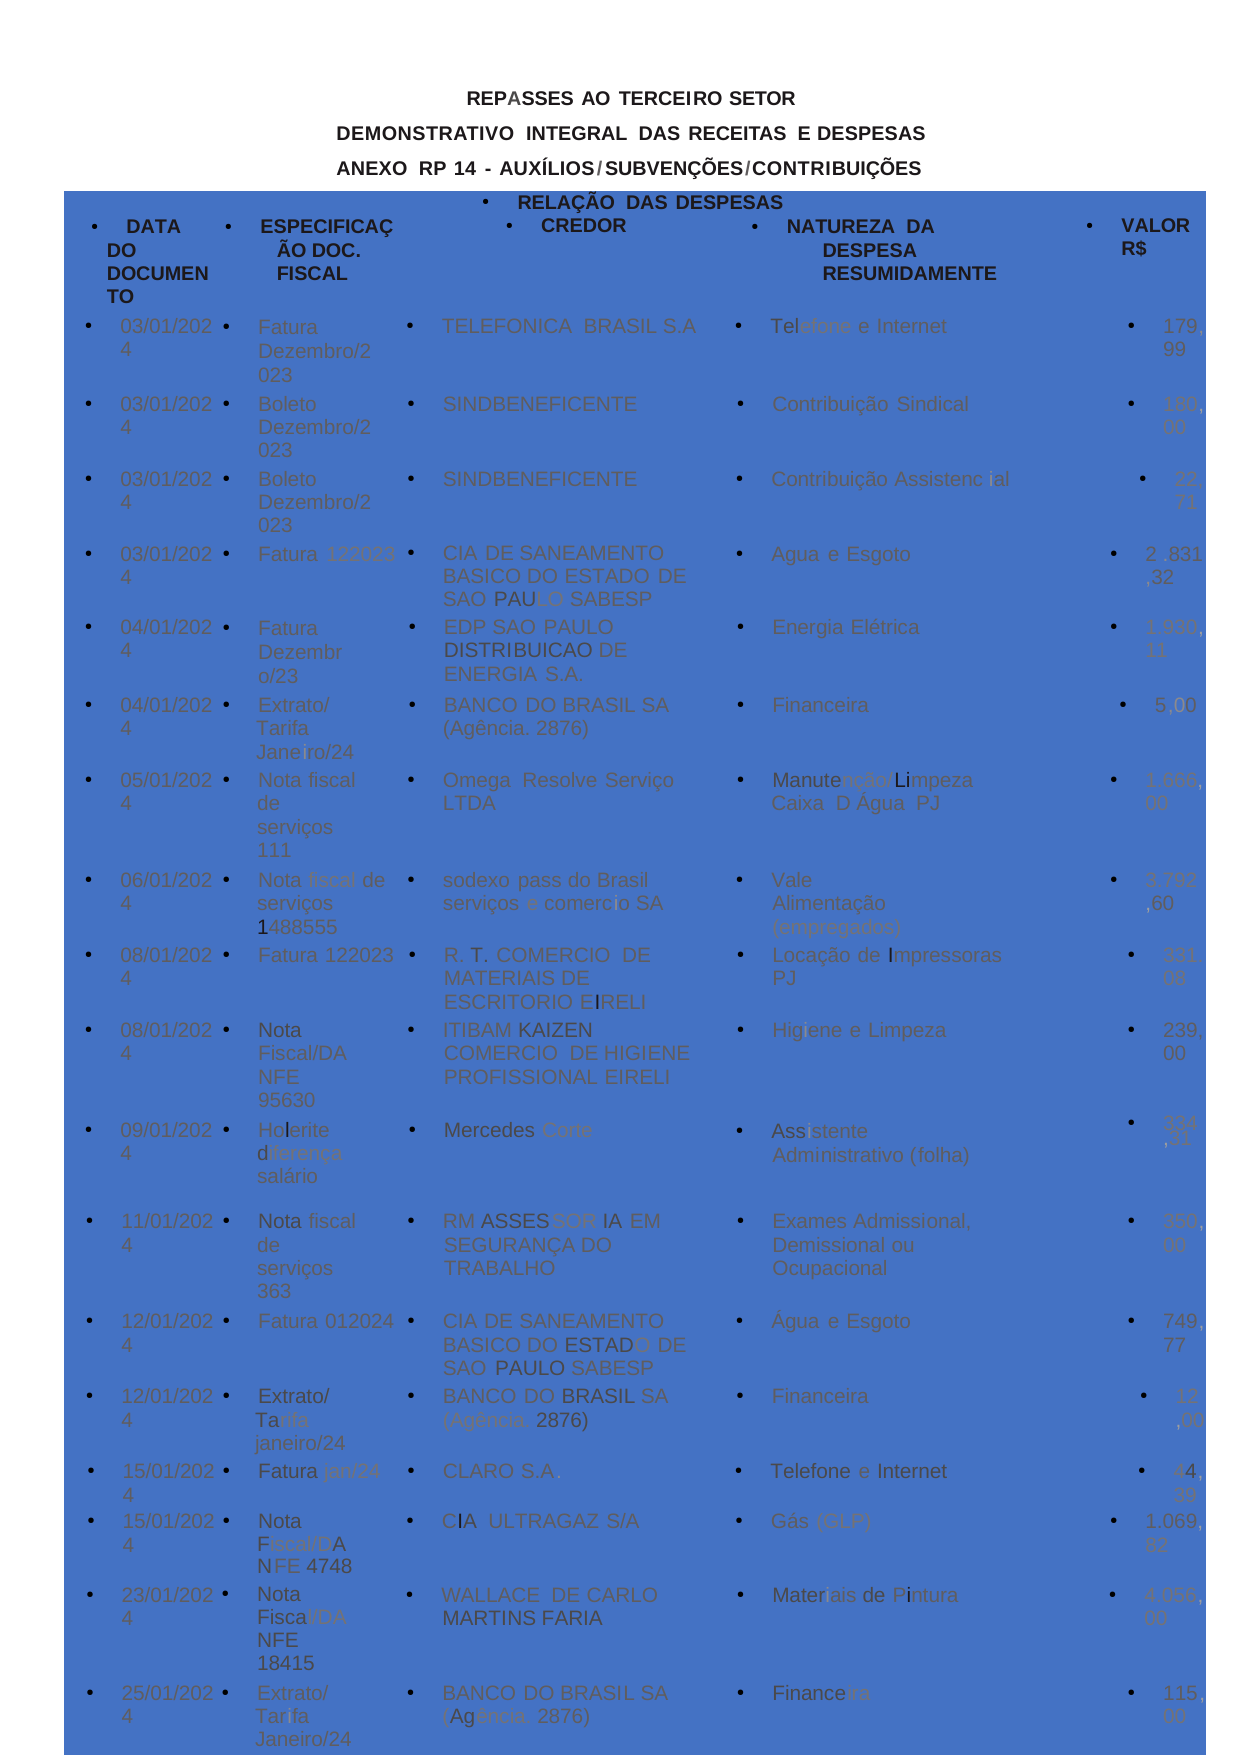

REPASSES AO TERCEIRO SETOR DEMONSTRATIVO INTEGRAL DAS RECEITAS E DESPESAS ANEXO RP 14 - AUXÍLIOS/SUBVENÇÕES/CONTRIBUIÇÕES
| RELAÇÃO DAS DESPESAS | | | | |
| --- | --- | --- | --- | --- |
| DATA DO DOCUMENTO | ESPECIFICAÇÃO DOC. FISCAL | CREDOR | NATUREZA DA DESPESA RESUMIDAMENTE | VALOR R$ |
| 03/01/2024 | Fatura Dezembro/2023 | TELEFONICA BRASIL S.A | Telefone e Internet | 179,99 |
| 03/01/2024 | Boleto Dezembro/2023 | SINDBENEFICENTE | Contribuição Sindical | 180,00 |
| 03/01/2024 | Boleto Dezembro/2023 | SINDBENEFICENTE | Contribuição Assistenc ial | 22,71 |
| 03/01/2024 | Fatura 122023 | CIA DE SANEAMENTO BASICO DO ESTADO DE SAO PAULO SABESP | Agua e Esgoto | 2 .831,32 |
| 04/01/2024 | Fatura Dezembro/23 | EDP SAO PAULO DISTRIBUICAO DE ENERGIA S.A. | Energia Elétrica | 1.930,11 |
| 04/01/2024 | Extrato/Tarifa Janeiro/24 | BANCO DO BRASIL SA (Agência. 2876) | Financeira | 5,00 |
| 05/01/2024 | Nota fiscal de serviços 111 | Omega Resolve Serviço LTDA | Manutenção/Limpeza Caixa D Água PJ | 1.666,00 |
| 06/01/2024 | Nota fiscal de serviços 1488555 | sodexo pass do Brasil serviços e comercio SA | Vale Alimentação (empregados) | 3.792 ,60 |
| 08/01/2024 | Fatura 122023 | R. T. COMERCIO DE MATERIAIS DE ESCRITORIO EIRELI | Locação de Impressoras PJ | 331.08 |
| 08/01/2024 | Nota Fiscal/DANFE 95630 | ITIBAM KAIZEN COMERCIO DE HIGIENE PROFISSIONAL EIRELI | Higiene e Limpeza | 239,00 |
| 09/01/2024 | Holerite diferença salário | Mercedes Corte | Assistente Administrativo (folha) | 334 ,31 |
| | | | | |
| 11/01/2024 | Nota fiscal de serviços 363 | RM ASSESSOR IA EM SEGURANÇA DO TRABALHO | Exames Admissional, Demissional ou Ocupacional | 350,00 |
| 12/01/2024 | Fatura 012024 | CIA DE SANEAMENTO BASICO DO ESTADO DE SAO PAULO SABESP | Água e Esgoto | 749,77 |
| 12/01/2024 | Extrato/Tarifa janeiro/24 | BANCO DO BRASIL SA (Agência. 2876) | Financeira | 12,00 |
| 15/01/2024 | Fatura jan/24 | CLARO S.A. | Telefone e Internet | 44,39 |
| 15/01/2024 | Nota Fiscal/DANFE 4748 | CIA ULTRAGAZ S/A | Gás (GLP) | 1.069,82 |
| 23/01/2024 | Nota Fiscal/DANFE 18415 | WALLACE DE CARLO MARTINS FARIA | Materiais de Pintura | 4.056,00 |
| 25/01/2024 | Extrato/Tarifa Janeiro/24 | BANCO DO BRASIL SA (Agência. 2876) | Financeira | 115,00 |
| 31/01/2024 | Nota fiscal de serviços 167 | Voce Primeiros Socorros LTDA | Instrução e Treinamento PJ | 1.490,00 |
| 31/01/2024 | Holerite Jane iro/24 | Luzinete de Sousa Moura Santos | Professor (a) 1 (folha) | 432 ,67 |